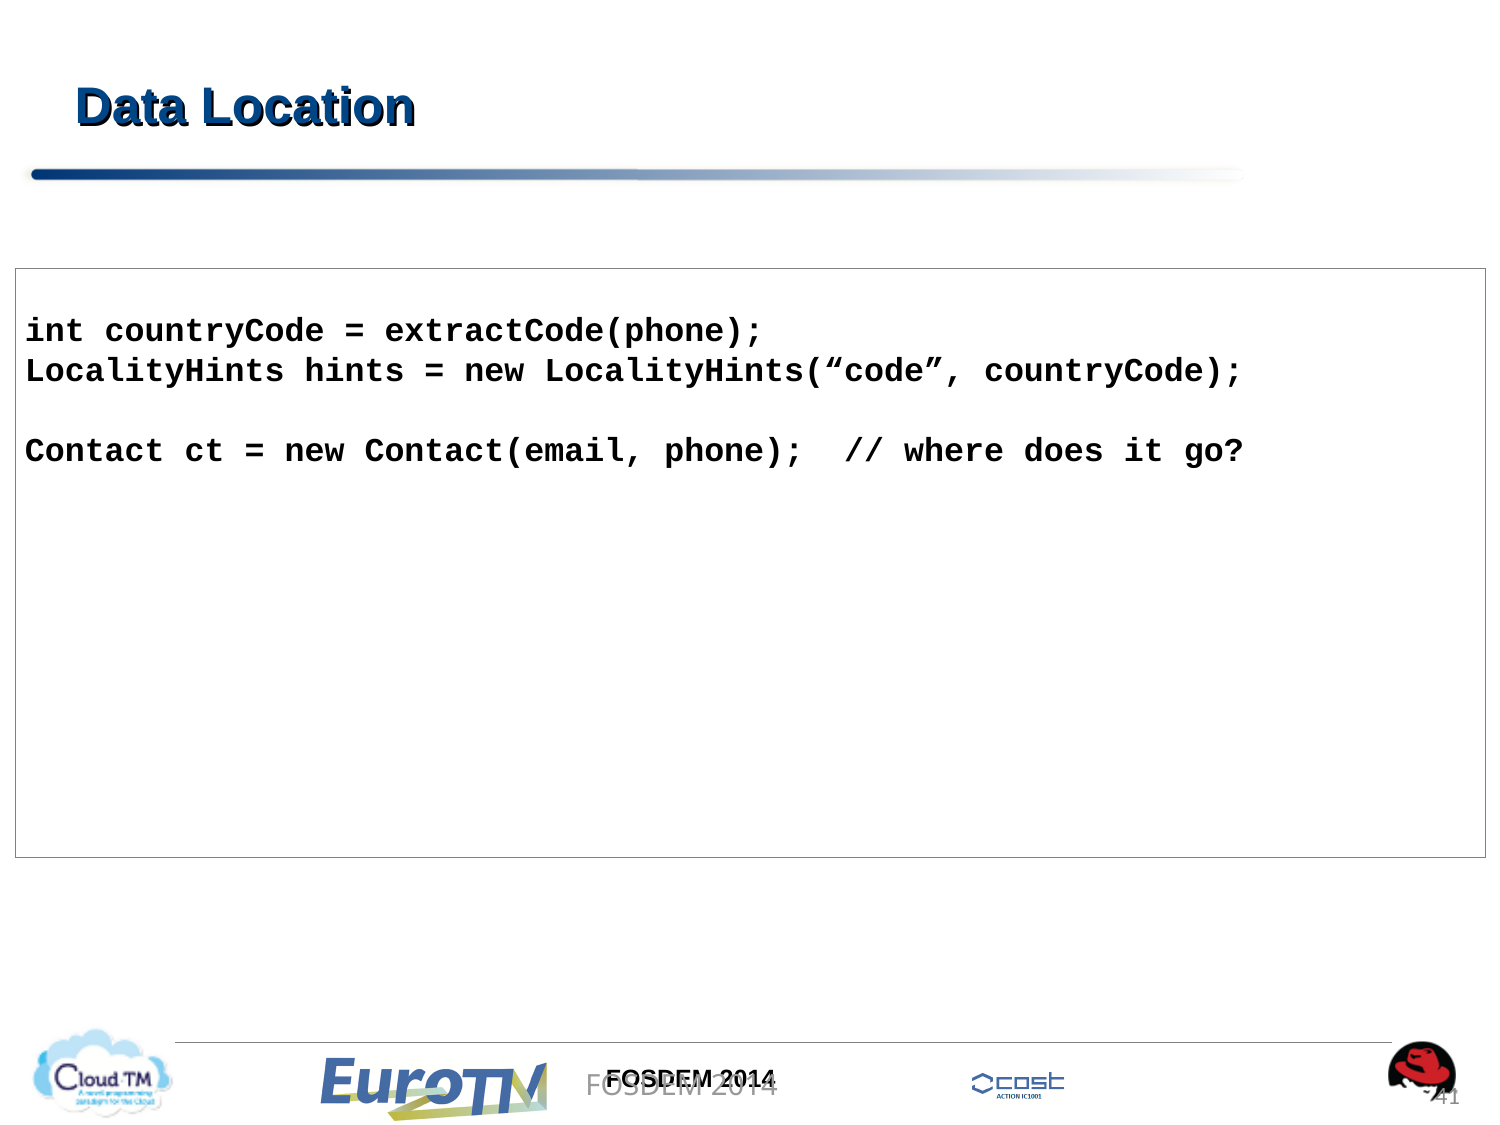

# Data Location
int countryCode = extractCode(phone);
LocalityHints hints = new LocalityHints(“code”, countryCode);
Contact ct = new Contact(email, phone); // where does it go?
FOSDEM 2014